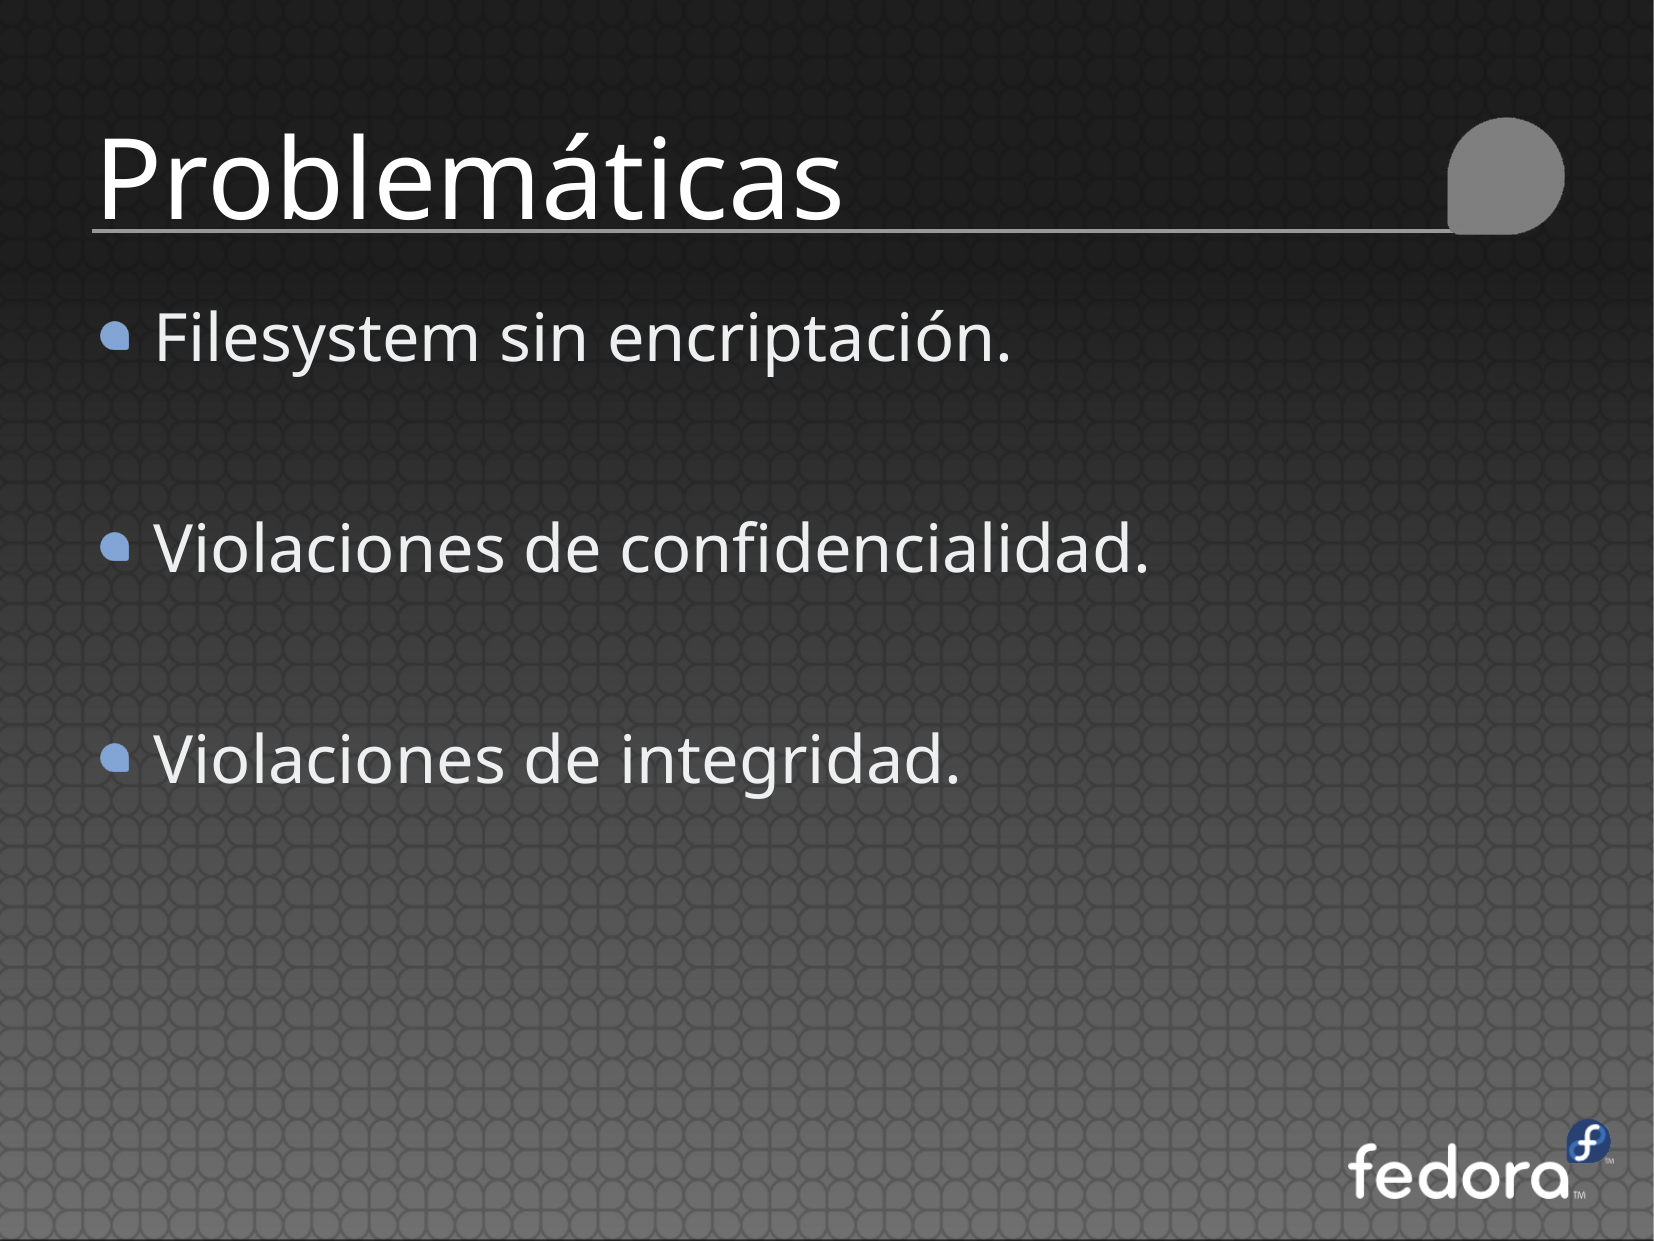

Problemáticas
# Filesystem sin encriptación.
Violaciones de confidencialidad.
Violaciones de integridad.